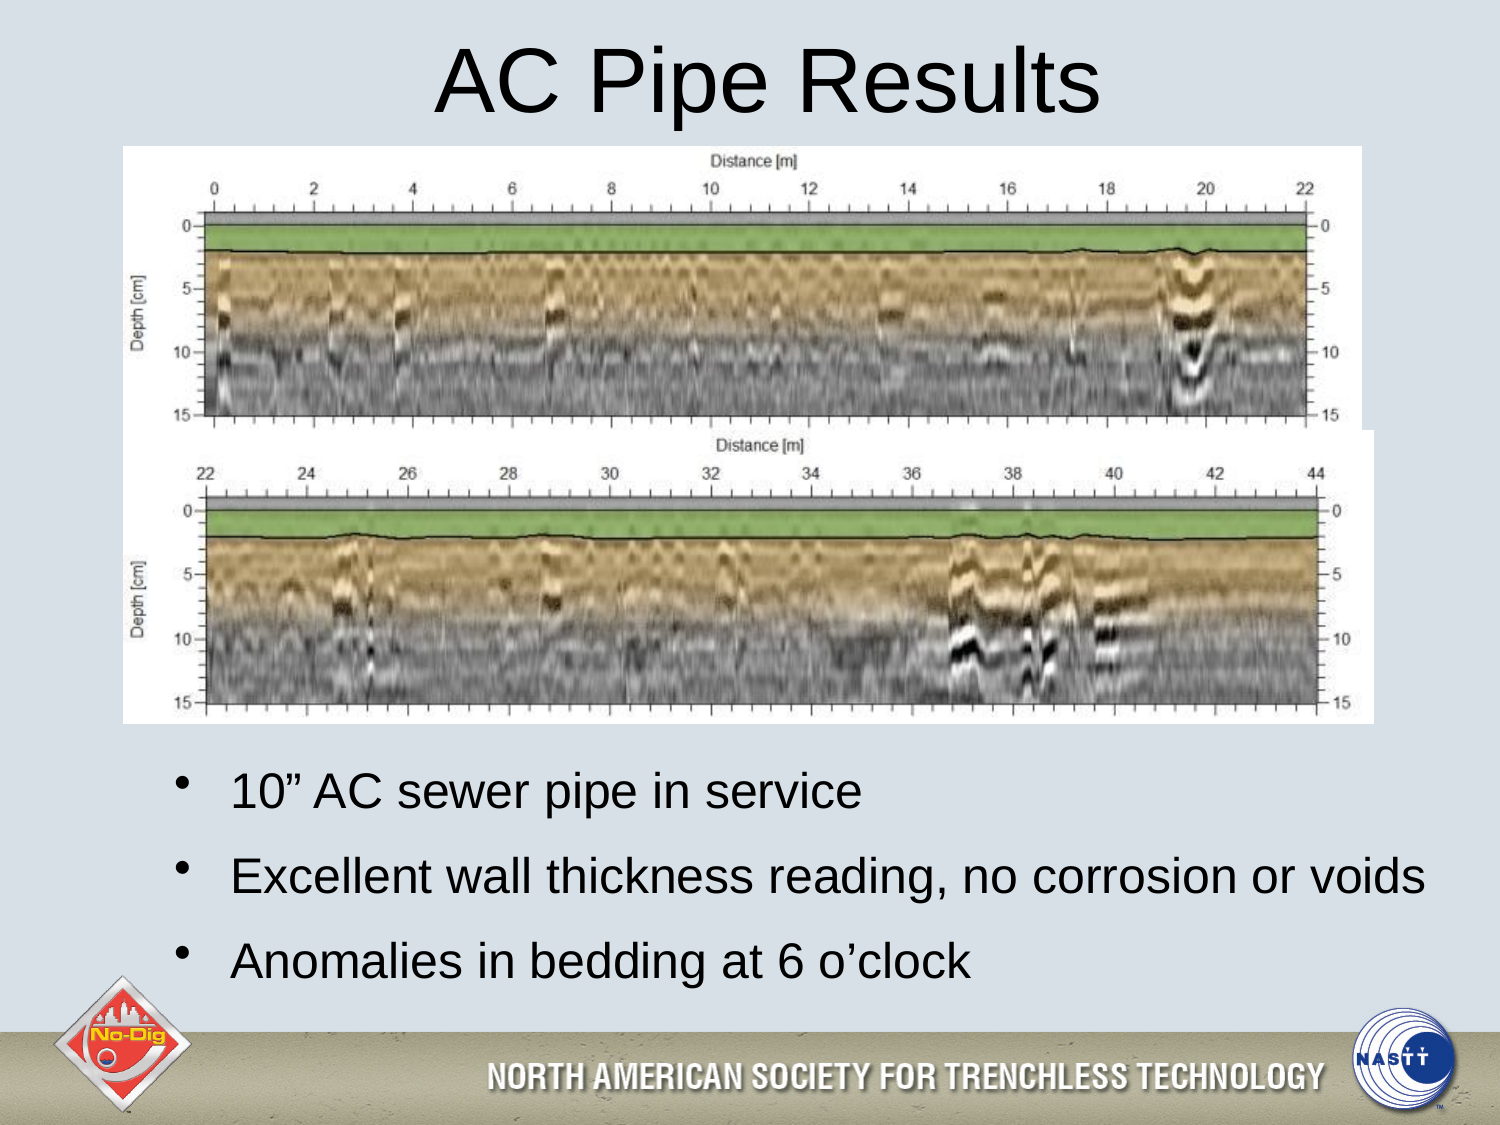

AC Pipe Results
10” AC sewer pipe in service
Excellent wall thickness reading, no corrosion or voids
Anomalies in bedding at 6 o’clock